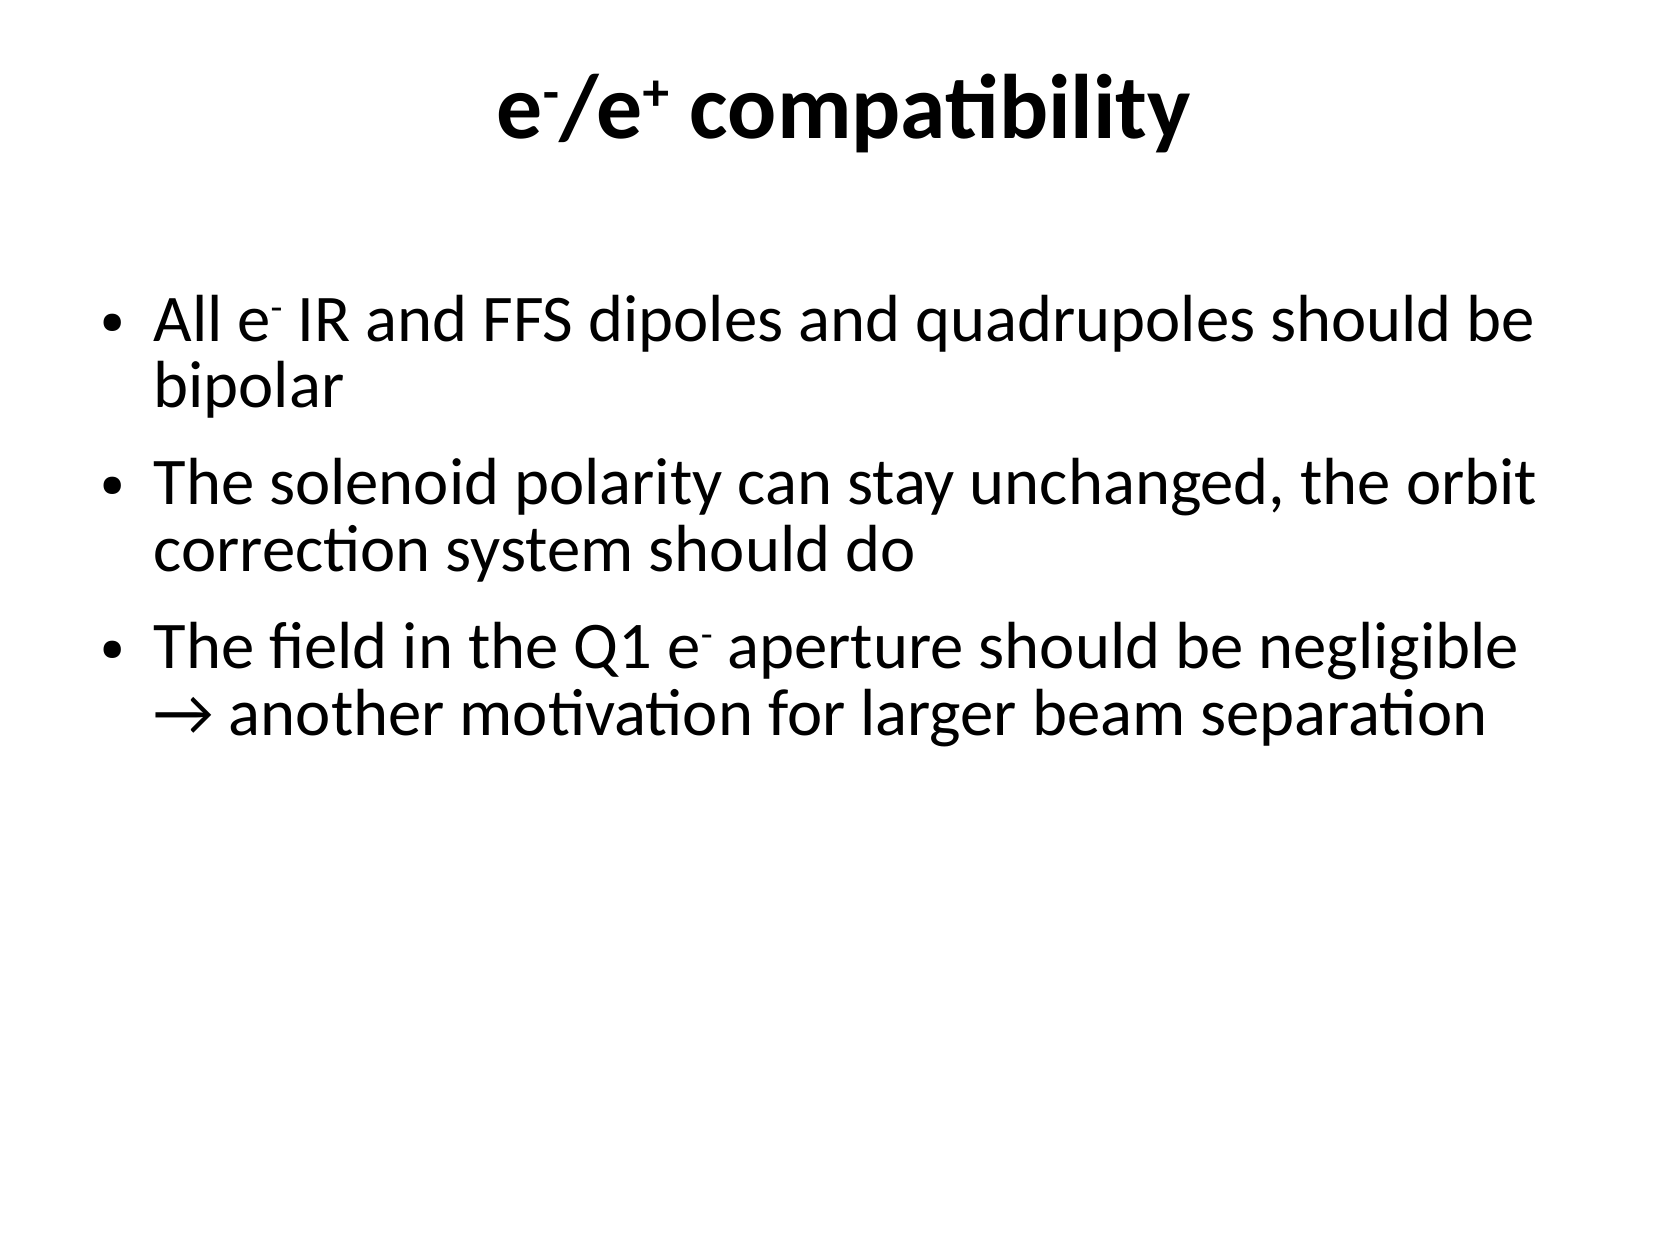

e-/e+ compatibility
# All e- IR and FFS dipoles and quadrupoles should be bipolar
The solenoid polarity can stay unchanged, the orbit correction system should do
The field in the Q1 e- aperture should be negligible → another motivation for larger beam separation